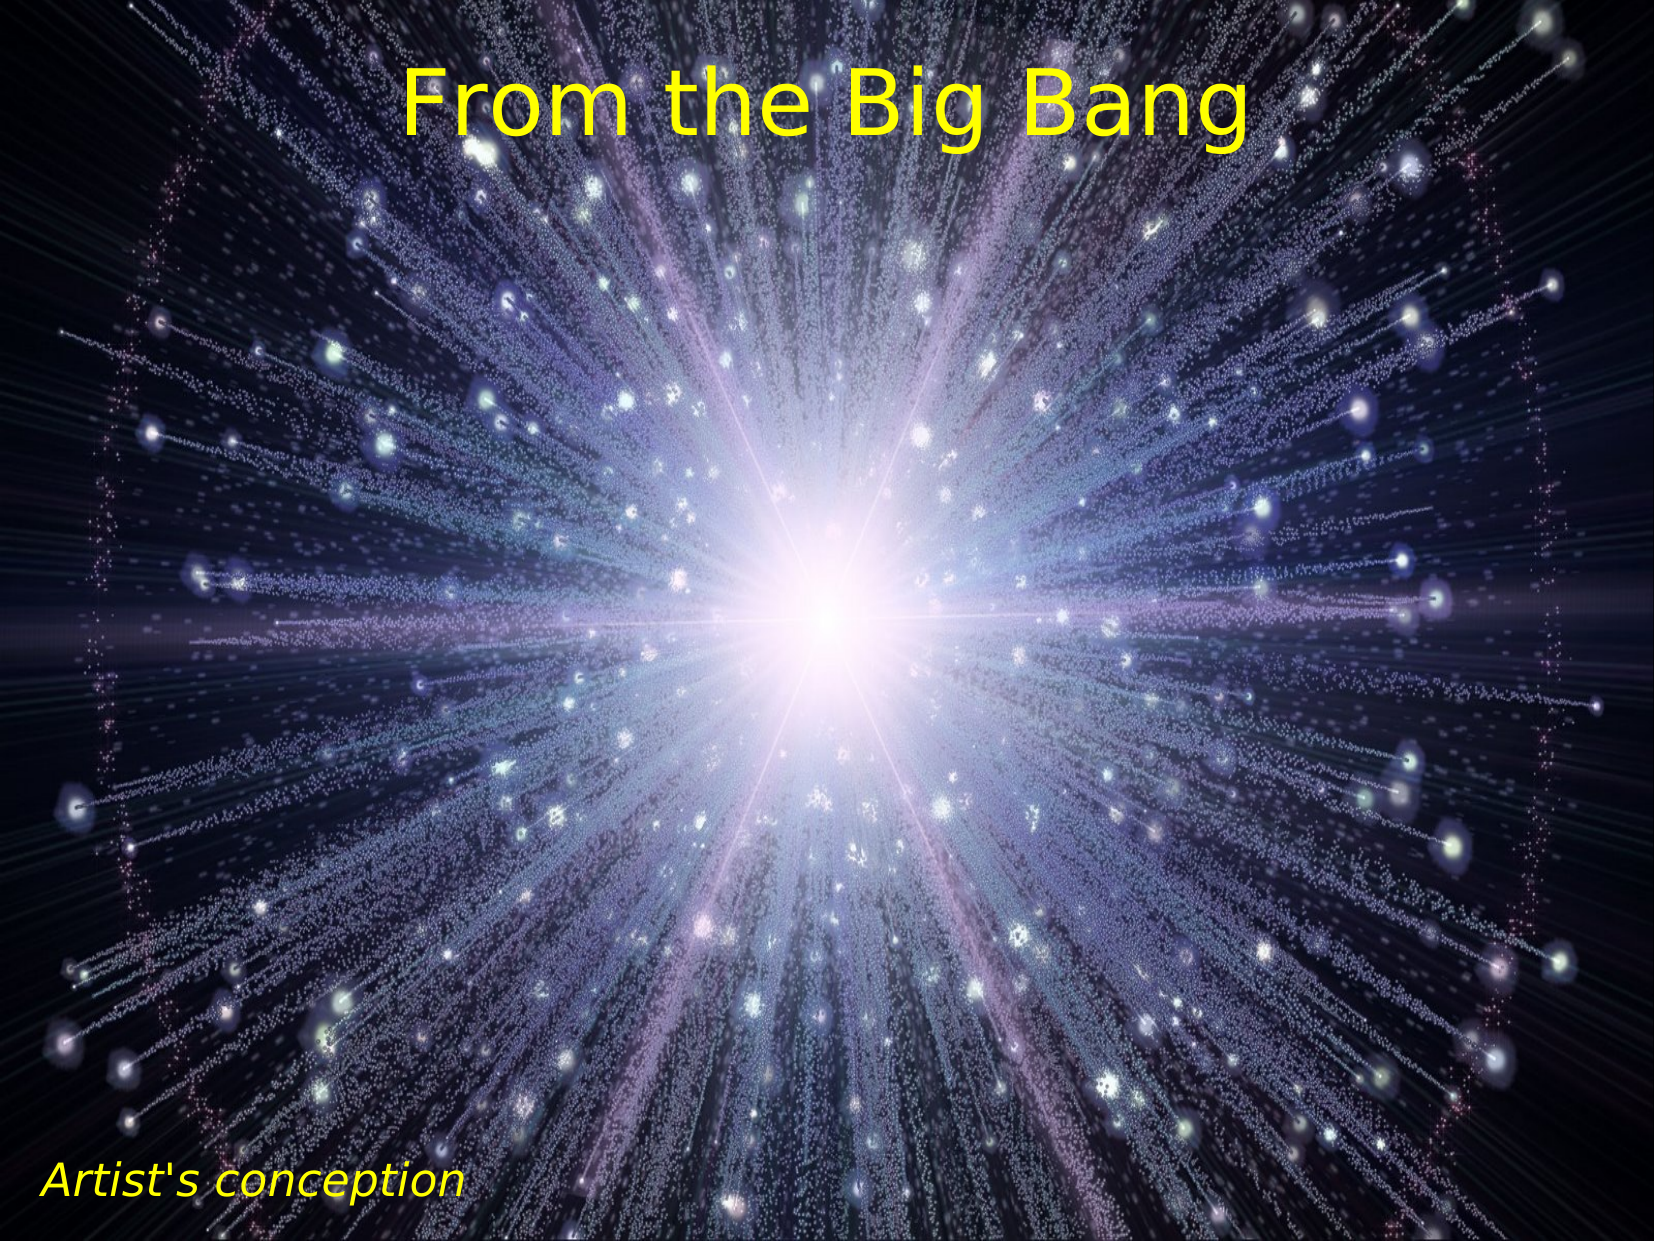

# From the Big Bang
Artist's conception